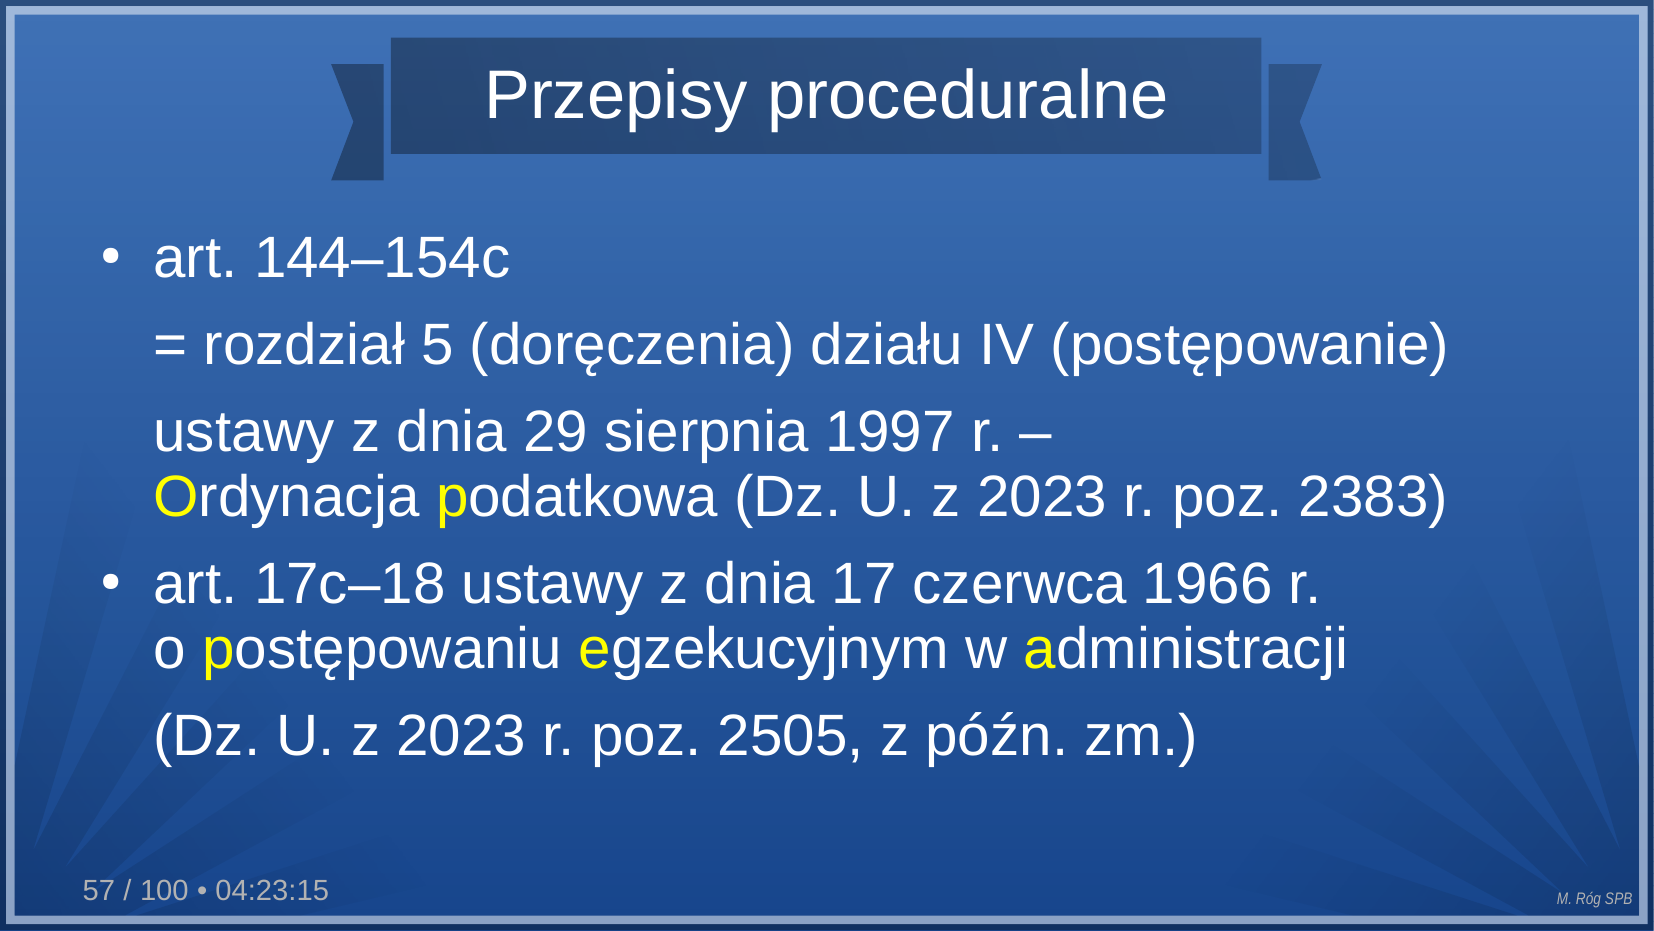

Przepisy proceduralne
# art. 144–154c
= rozdział 5 (doręczenia) działu IV (postępowanie)
ustawy z dnia 29 sierpnia 1997 r. – Ordynacja podatkowa (Dz. U. z 2023 r. poz. 2383)
art. 17c–18 ustawy z dnia 17 czerwca 1966 r. o postępowaniu egzekucyjnym w administracji
(Dz. U. z 2023 r. poz. 2505, z późn. zm.)